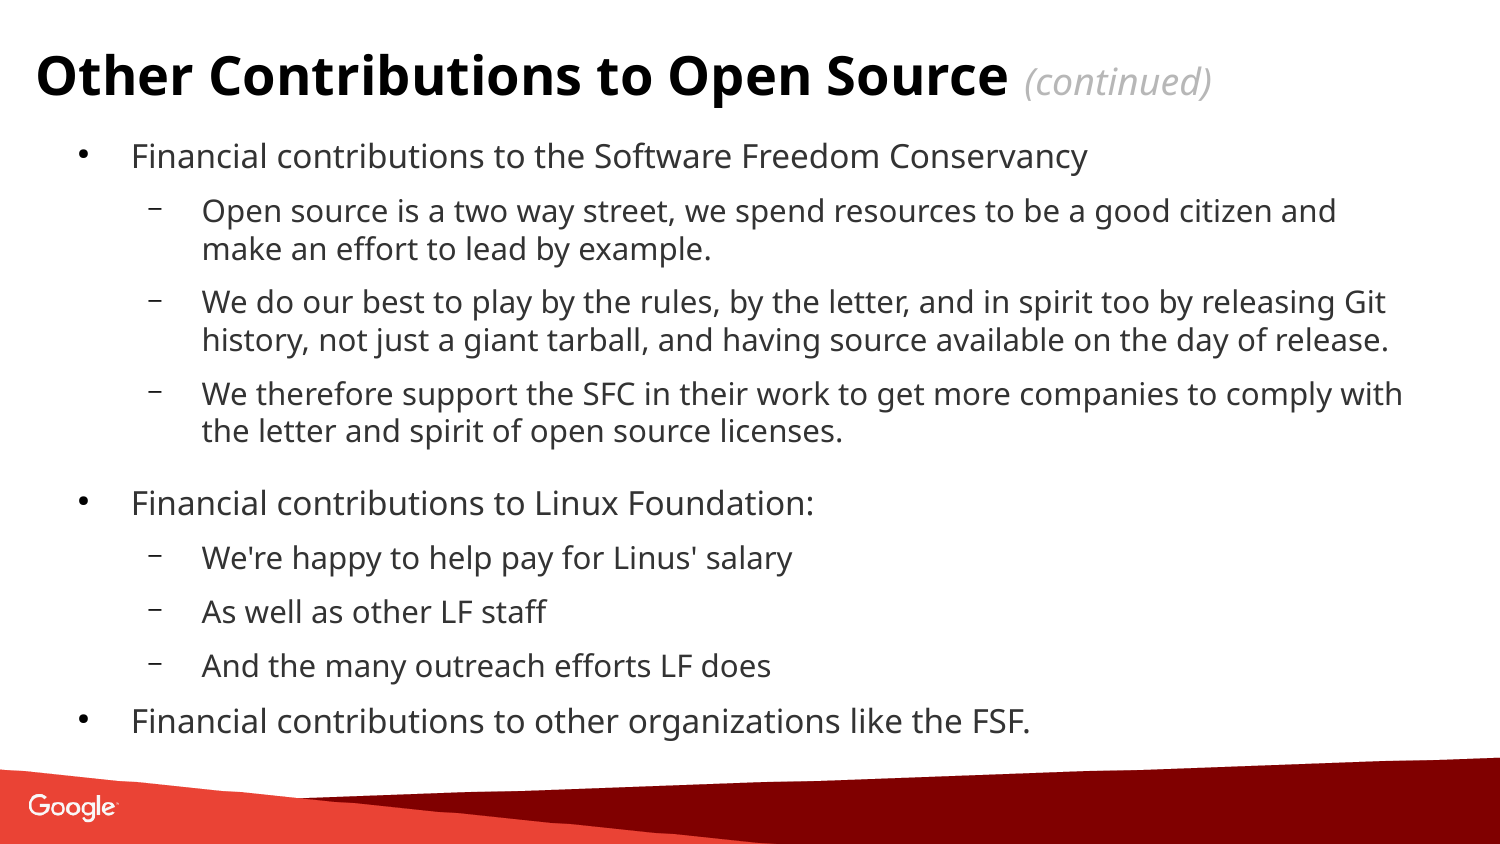

Other Contributions to Open Source (continued)
# Financial contributions to the Software Freedom Conservancy
Open source is a two way street, we spend resources to be a good citizen and make an effort to lead by example.
We do our best to play by the rules, by the letter, and in spirit too by releasing Git history, not just a giant tarball, and having source available on the day of release.
We therefore support the SFC in their work to get more companies to comply with the letter and spirit of open source licenses.
Financial contributions to Linux Foundation:
We're happy to help pay for Linus' salary
As well as other LF staff
And the many outreach efforts LF does
Financial contributions to other organizations like the FSF.